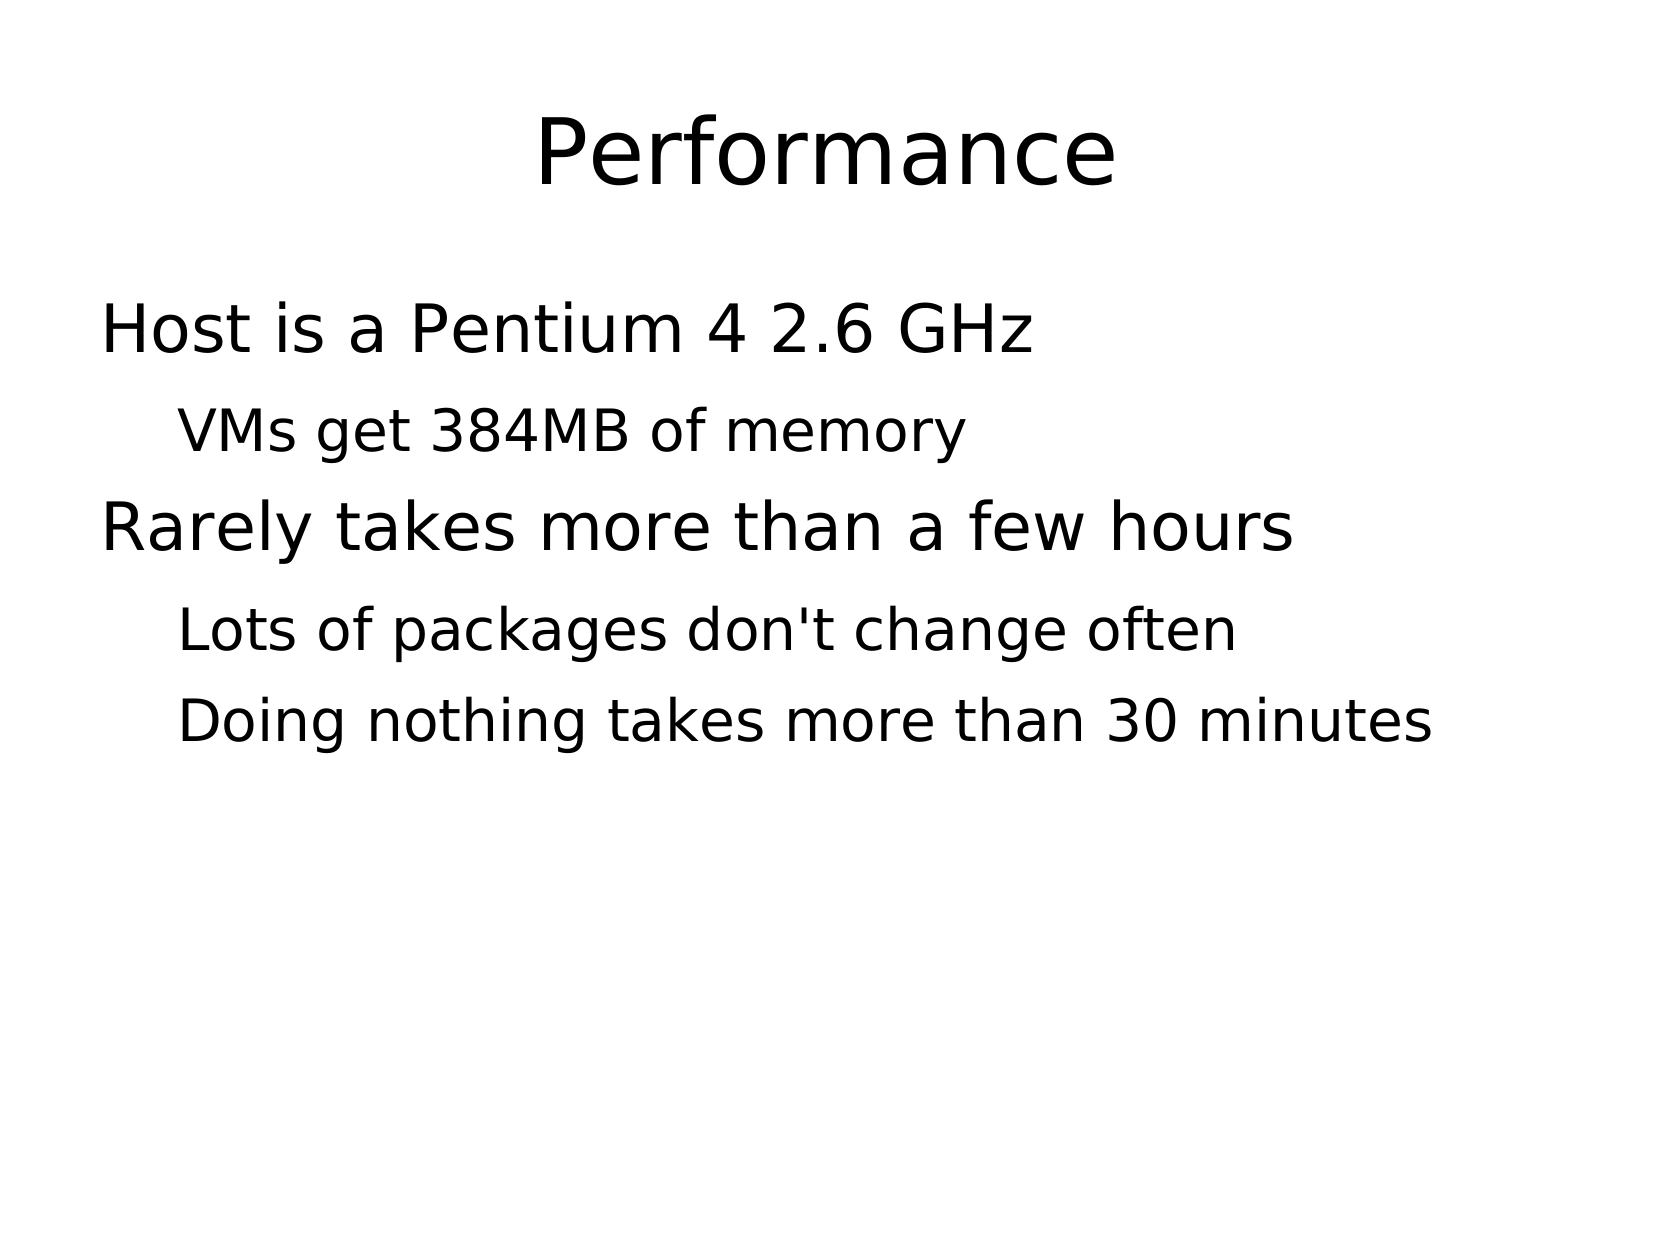

# Performance
Host is a Pentium 4 2.6 GHz
VMs get 384MB of memory
Rarely takes more than a few hours
Lots of packages don't change often
Doing nothing takes more than 30 minutes